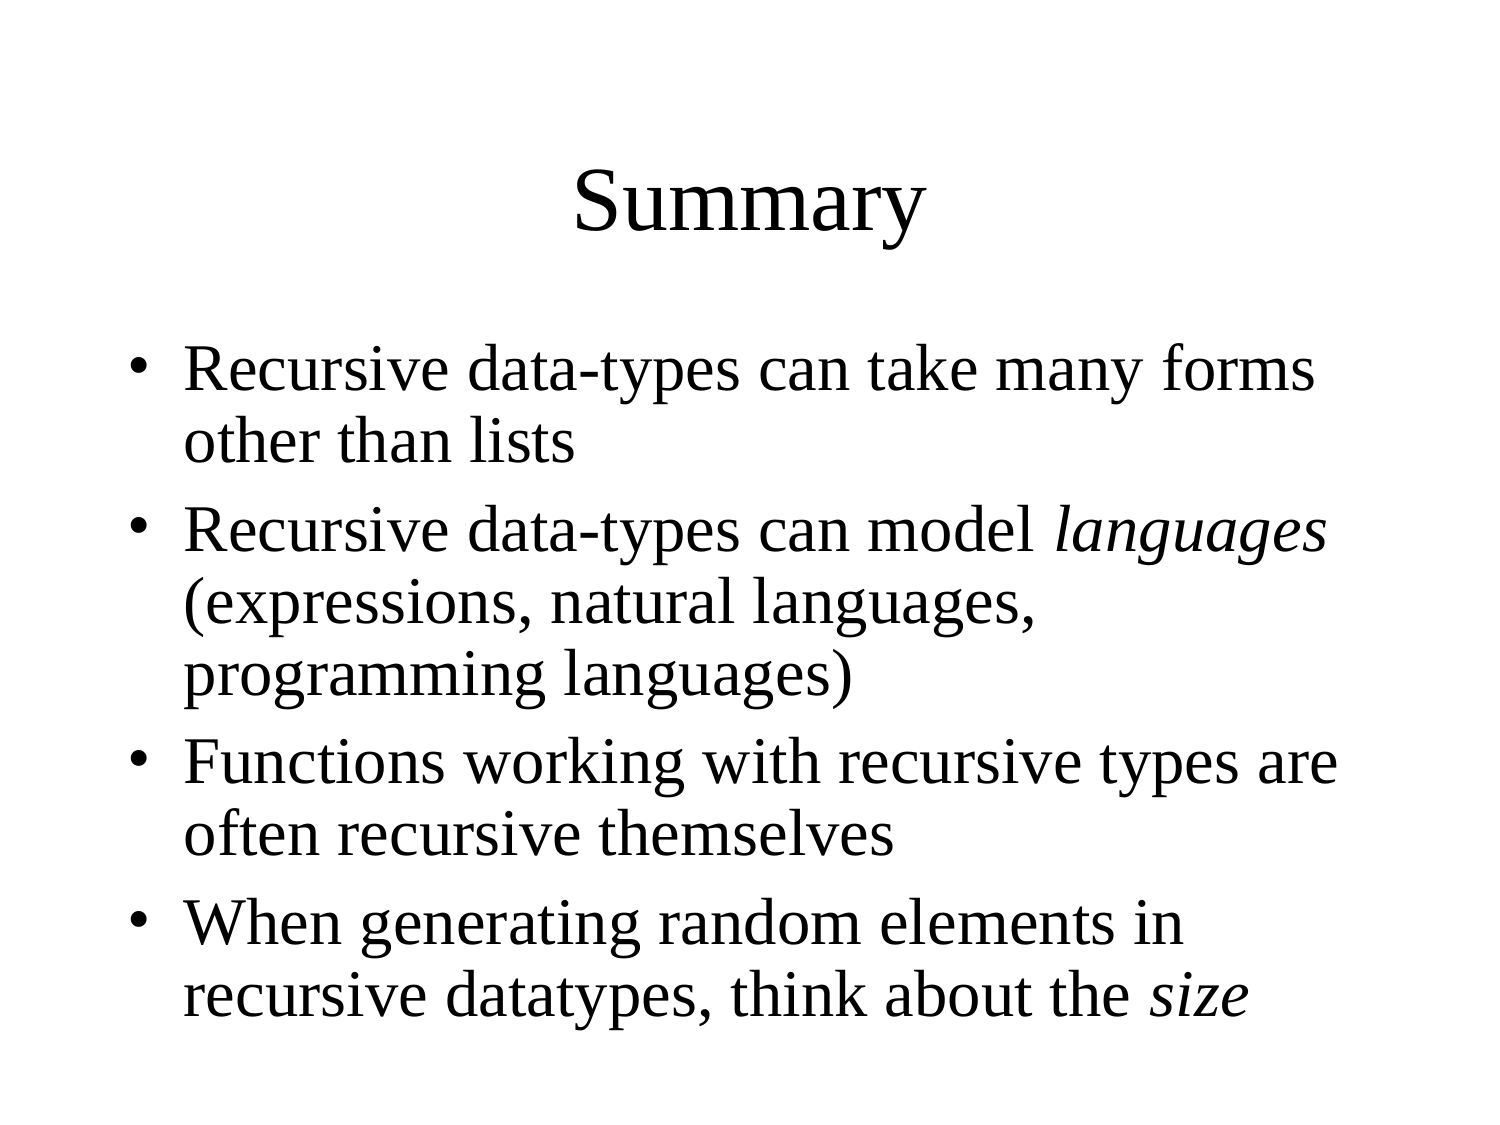

# Summary
Recursive data-types can take many forms other than lists
Recursive data-types can model languages (expressions, natural languages, programming languages)
Functions working with recursive types are often recursive themselves
When generating random elements in recursive datatypes, think about the size